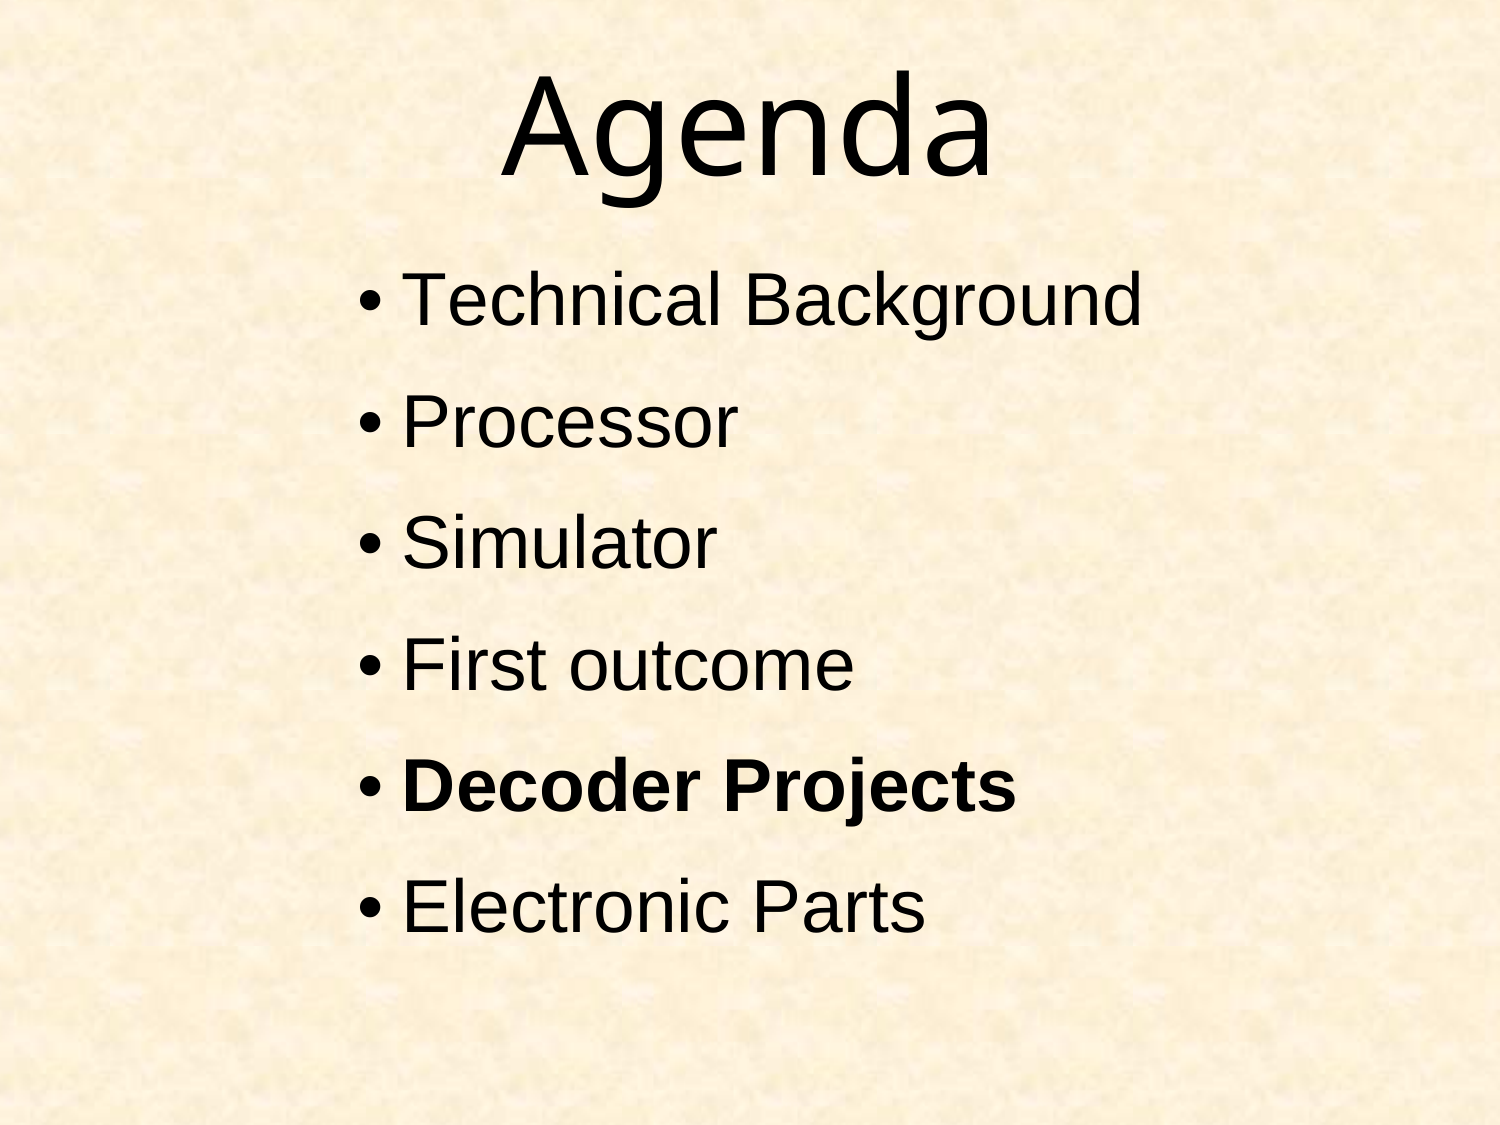

# Agenda
Technical Background
Processor
Simulator
First outcome
Decoder Projects
Electronic Parts